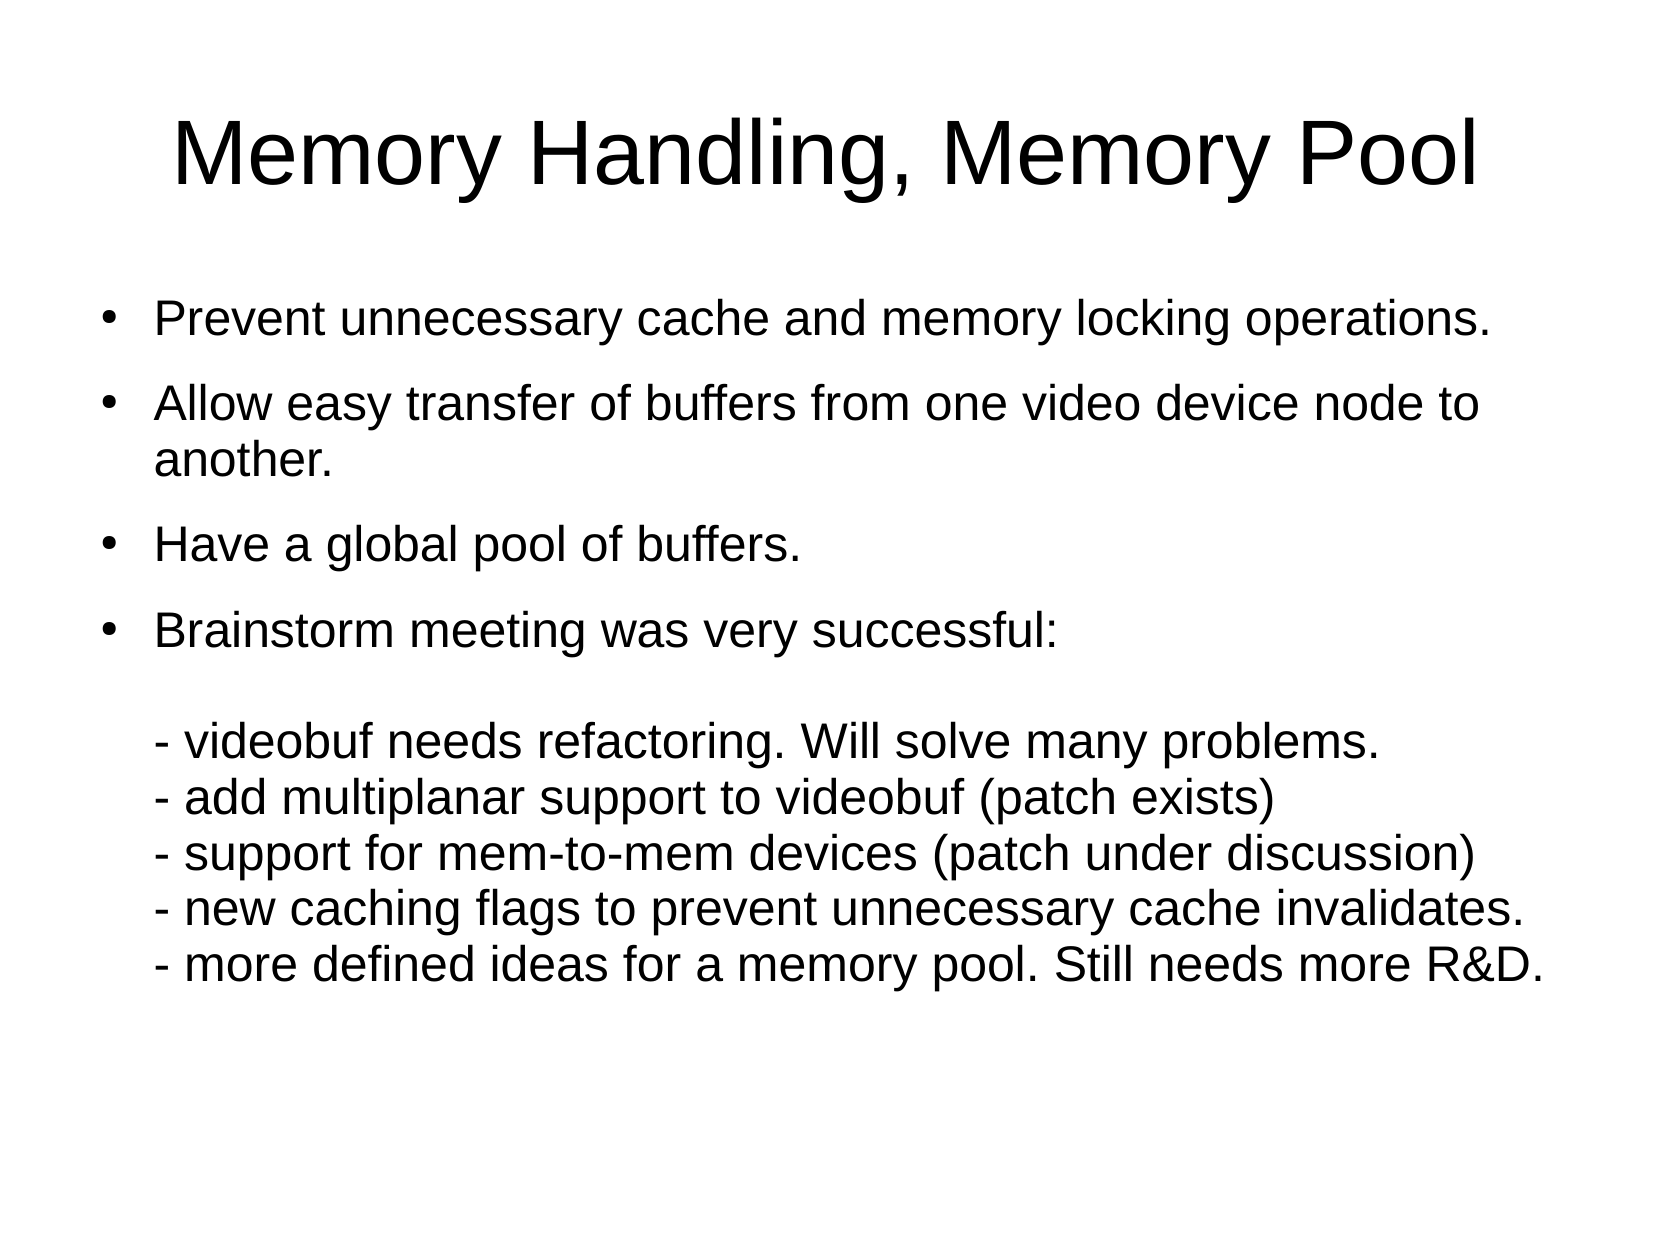

# Memory Handling, Memory Pool
Prevent unnecessary cache and memory locking operations.
Allow easy transfer of buffers from one video device node to another.
Have a global pool of buffers.
Brainstorm meeting was very successful:
- videobuf needs refactoring. Will solve many problems.
- add multiplanar support to videobuf (patch exists)
- support for mem-to-mem devices (patch under discussion)
- new caching flags to prevent unnecessary cache invalidates.
- more defined ideas for a memory pool. Still needs more R&D.